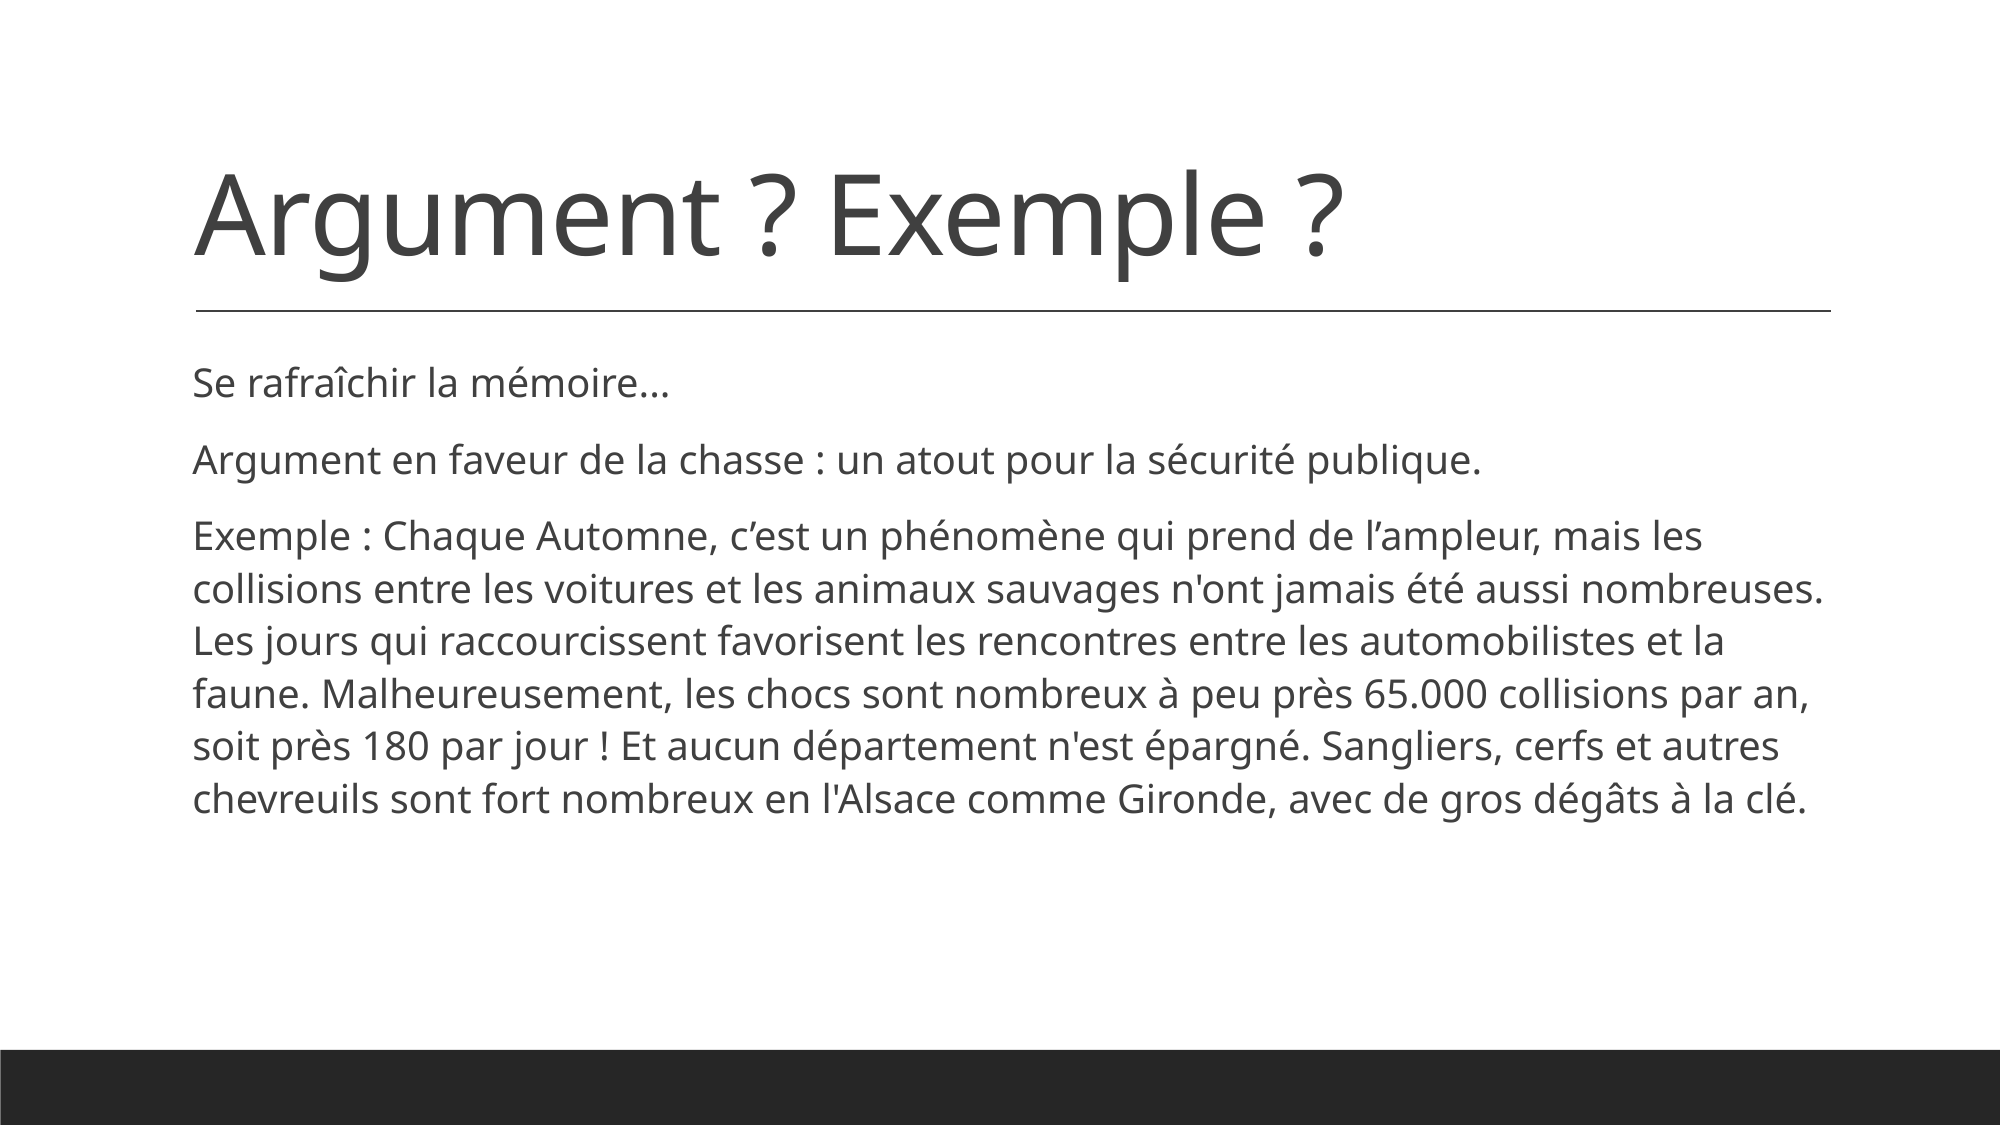

Argument ? Exemple ?
Se rafraîchir la mémoire...
Argument en faveur de la chasse : un atout pour la sécurité publique.
Exemple : Chaque Automne, c’est un phénomène qui prend de l’ampleur, mais les collisions entre les voitures et les animaux sauvages n'ont jamais été aussi nombreuses. Les jours qui raccourcissent favorisent les rencontres entre les automobilistes et la faune. Malheureusement, les chocs sont nombreux à peu près 65.000 collisions par an, soit près 180 par jour ! Et aucun département n'est épargné. Sangliers, cerfs et autres chevreuils sont fort nombreux en l'Alsace comme Gironde, avec de gros dégâts à la clé.